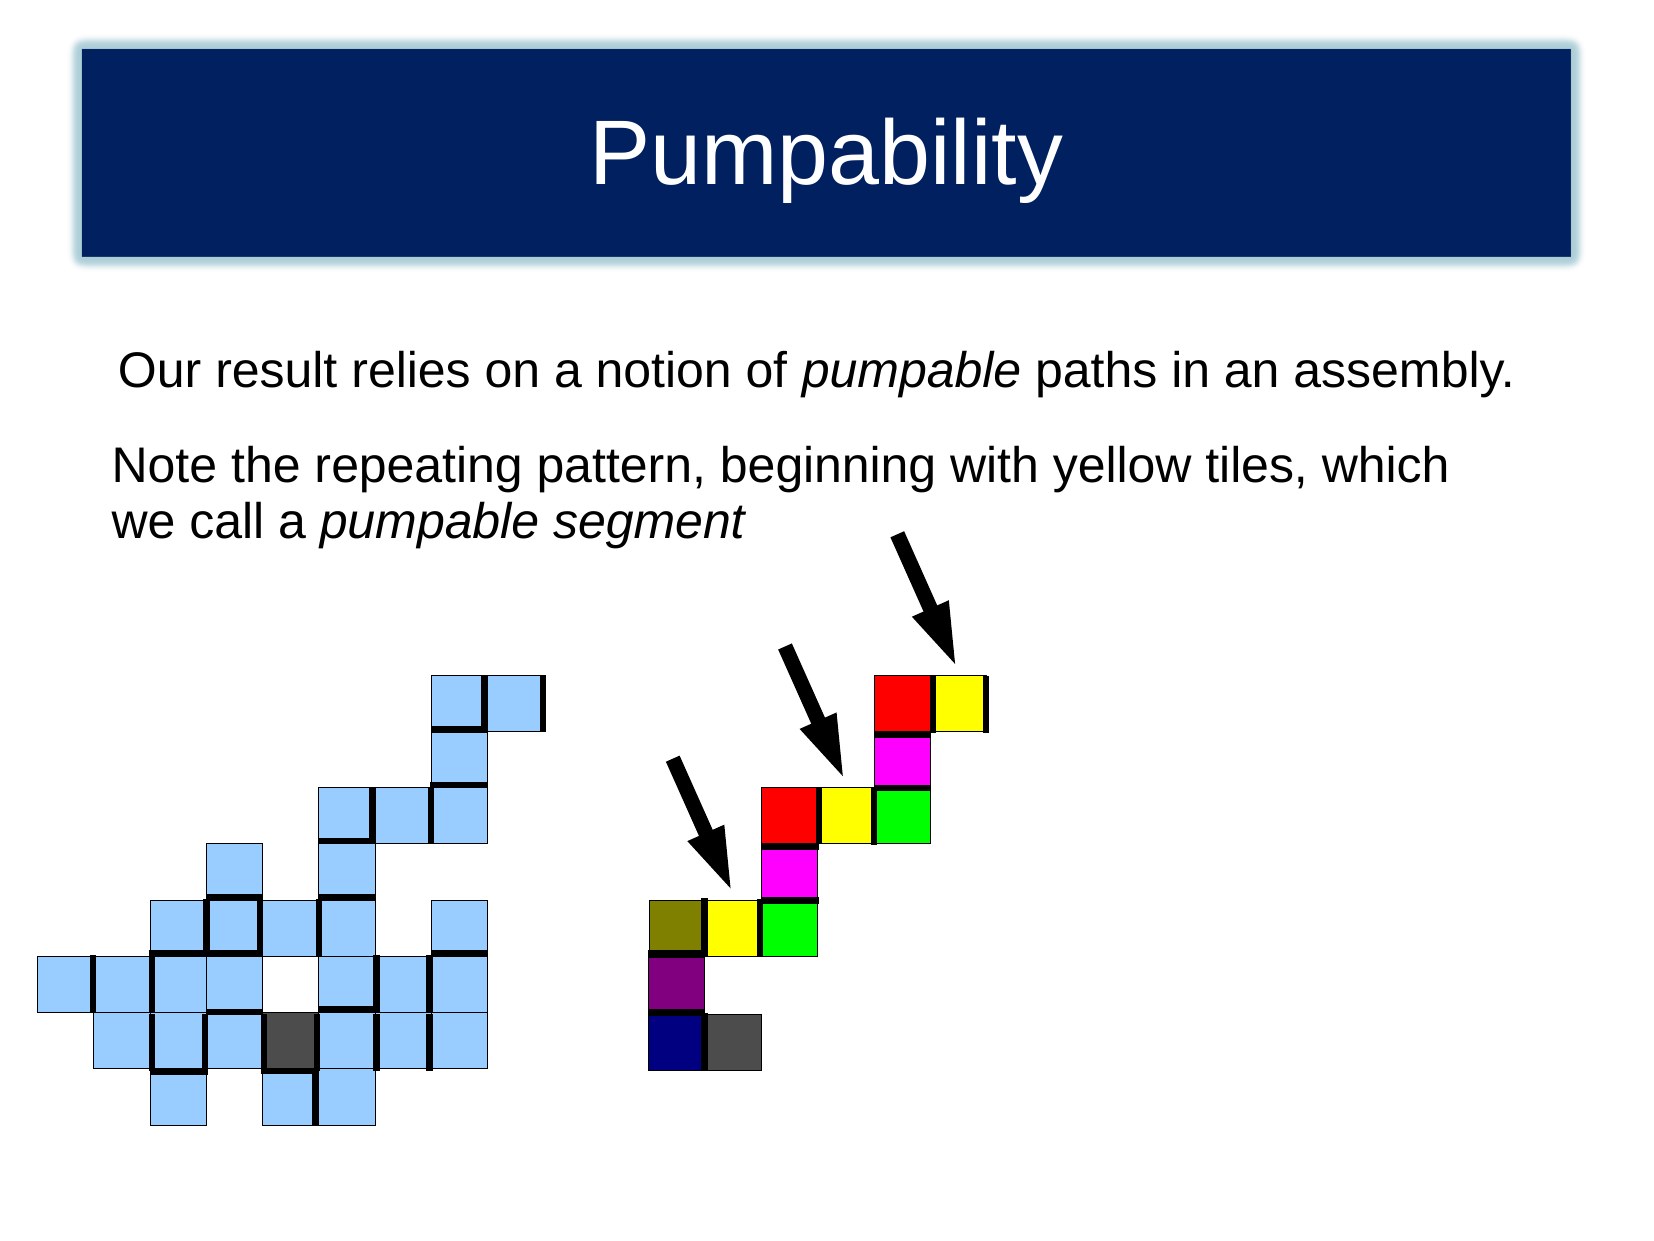

Pumpability
Our result relies on a notion of pumpable paths in an assembly.
Note the repeating pattern, beginning with yellow tiles, which
we call a pumpable segment